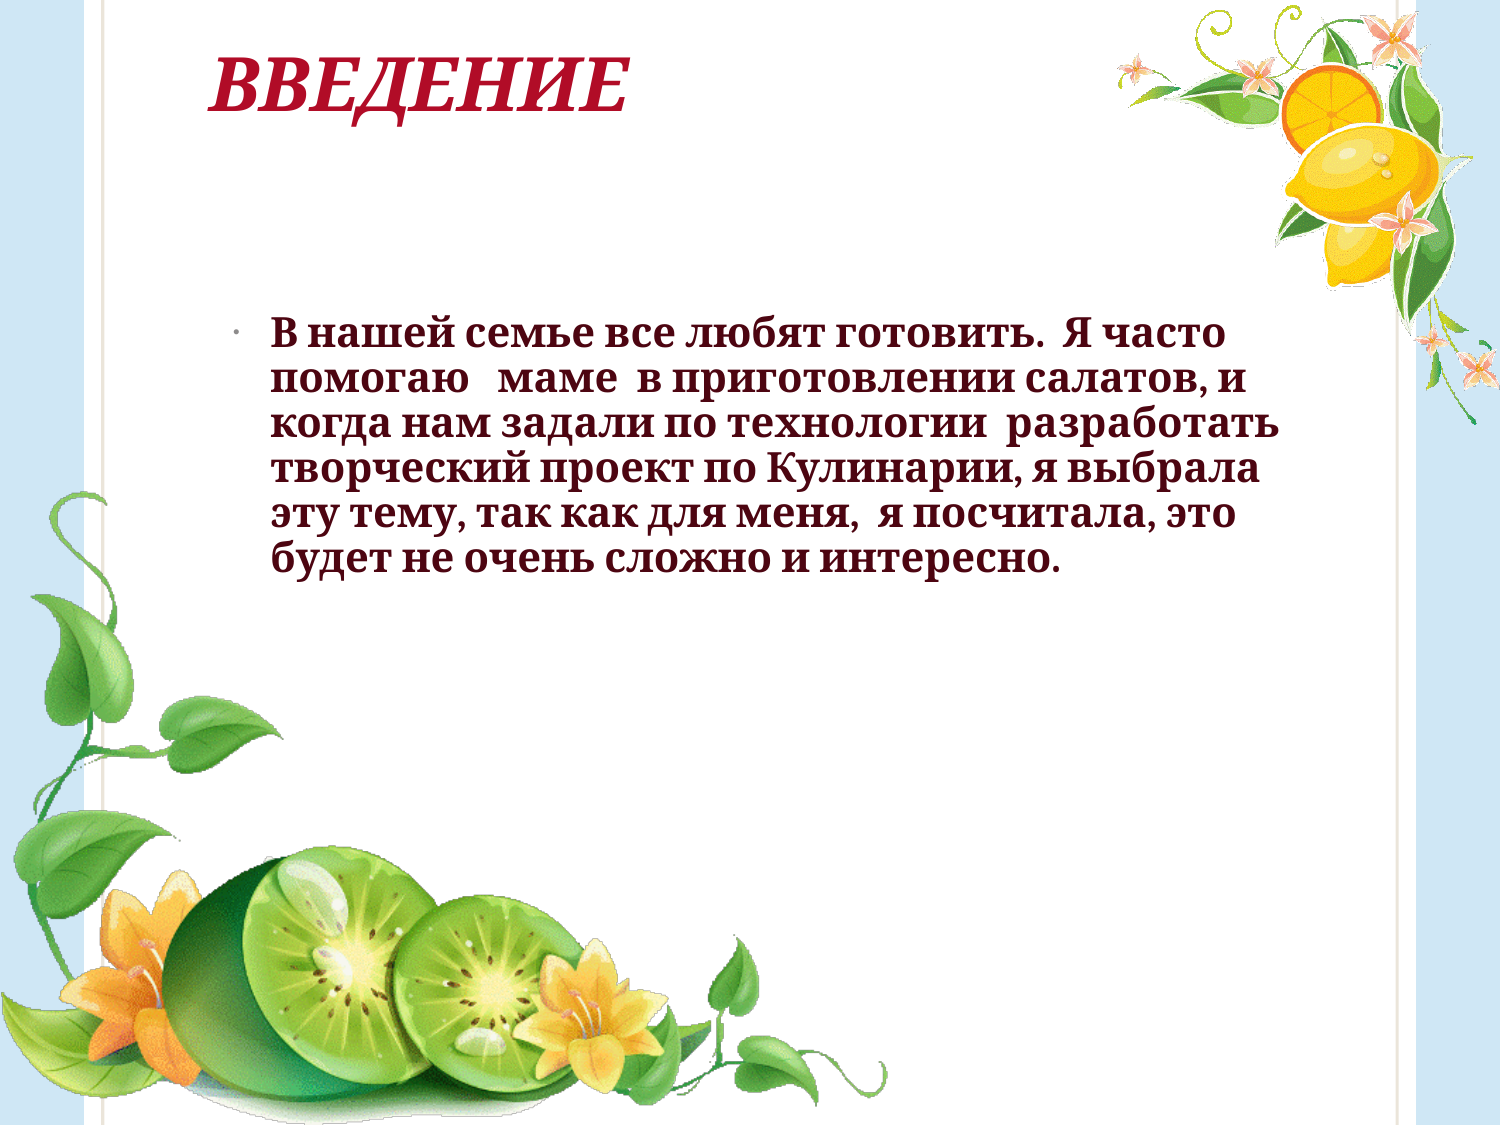

# ВВЕДЕНИЕ
В нашей семье все любят готовить. Я часто помогаю маме в приготовлении салатов, и когда нам задали по технологии разработать творческий проект по Кулинарии, я выбрала эту тему, так как для меня, я посчитала, это будет не очень сложно и интересно.